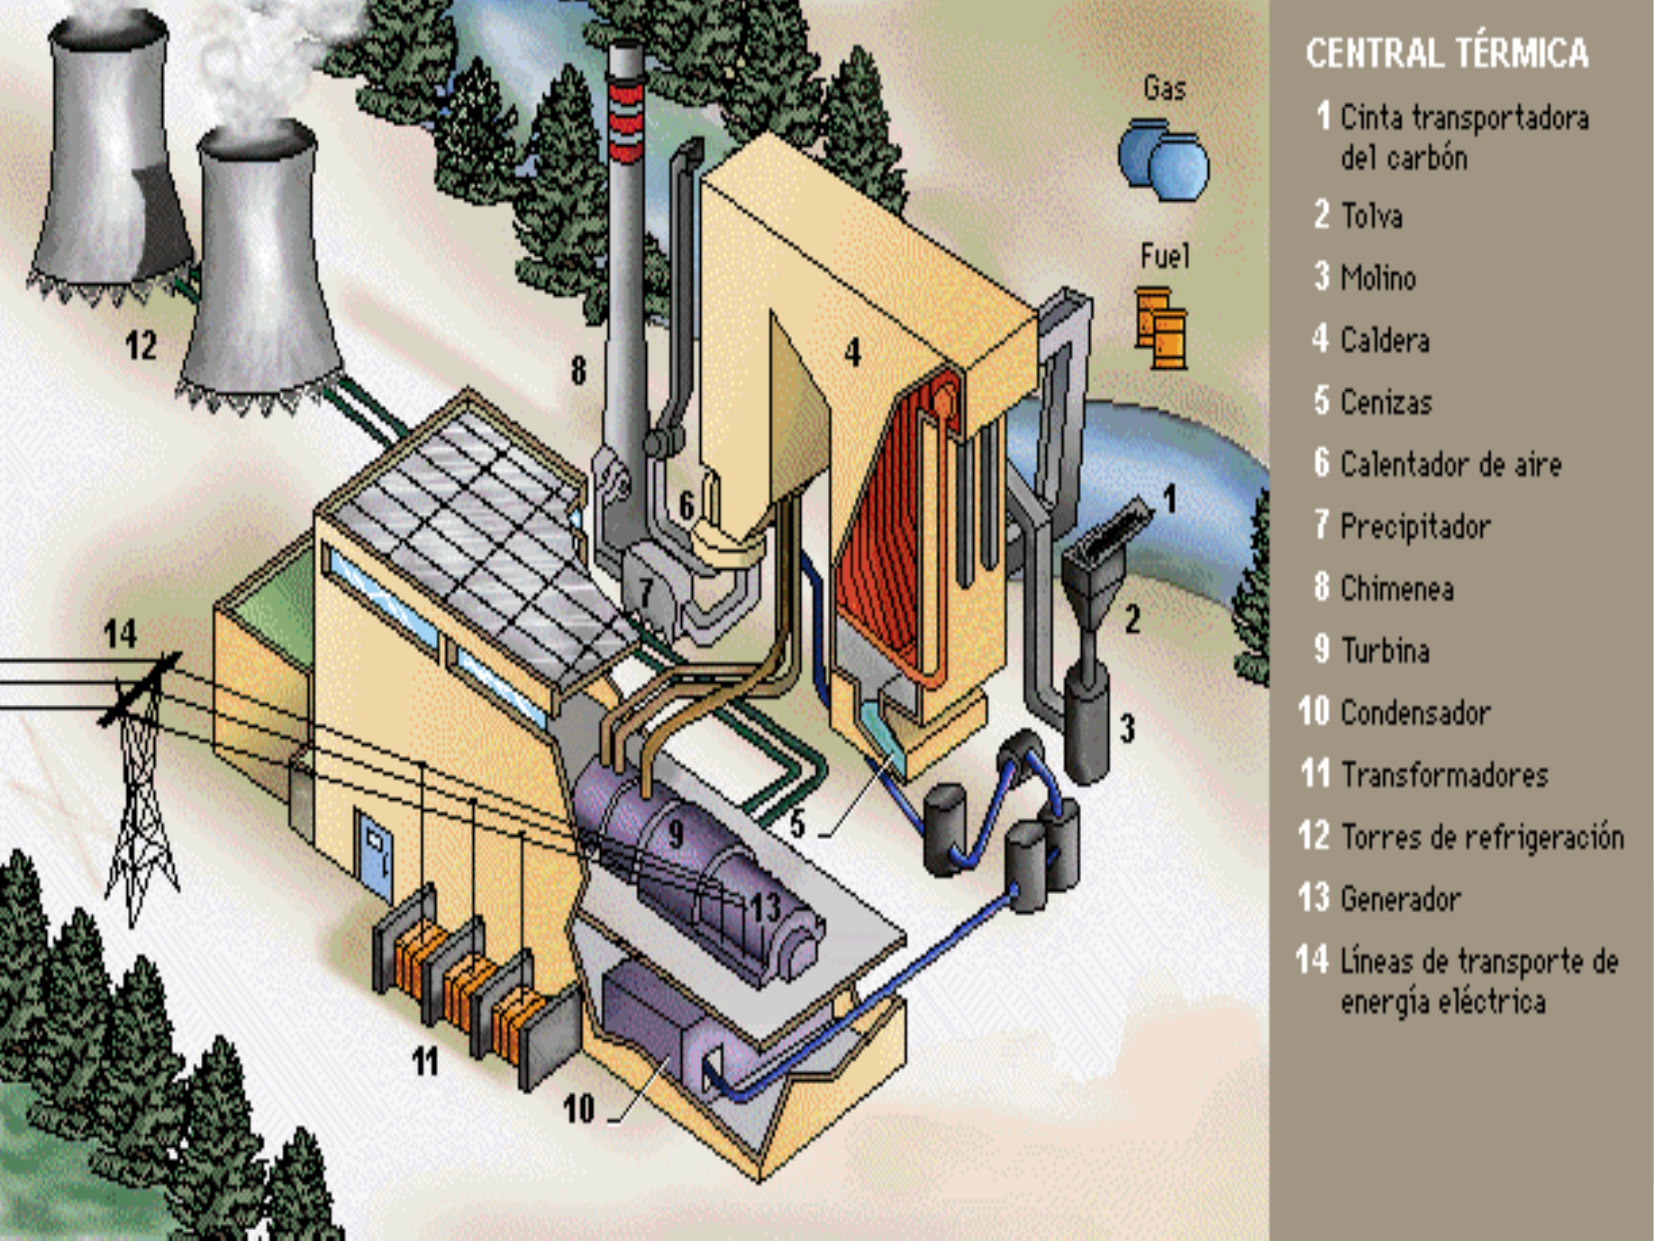

Carbón
Deficinción: Roca sedimentaria formada por descomposición de material orgánico
Antracita
Tipos
Hulla
Lignito
Utilidad: Combustible para las centrales térmicas